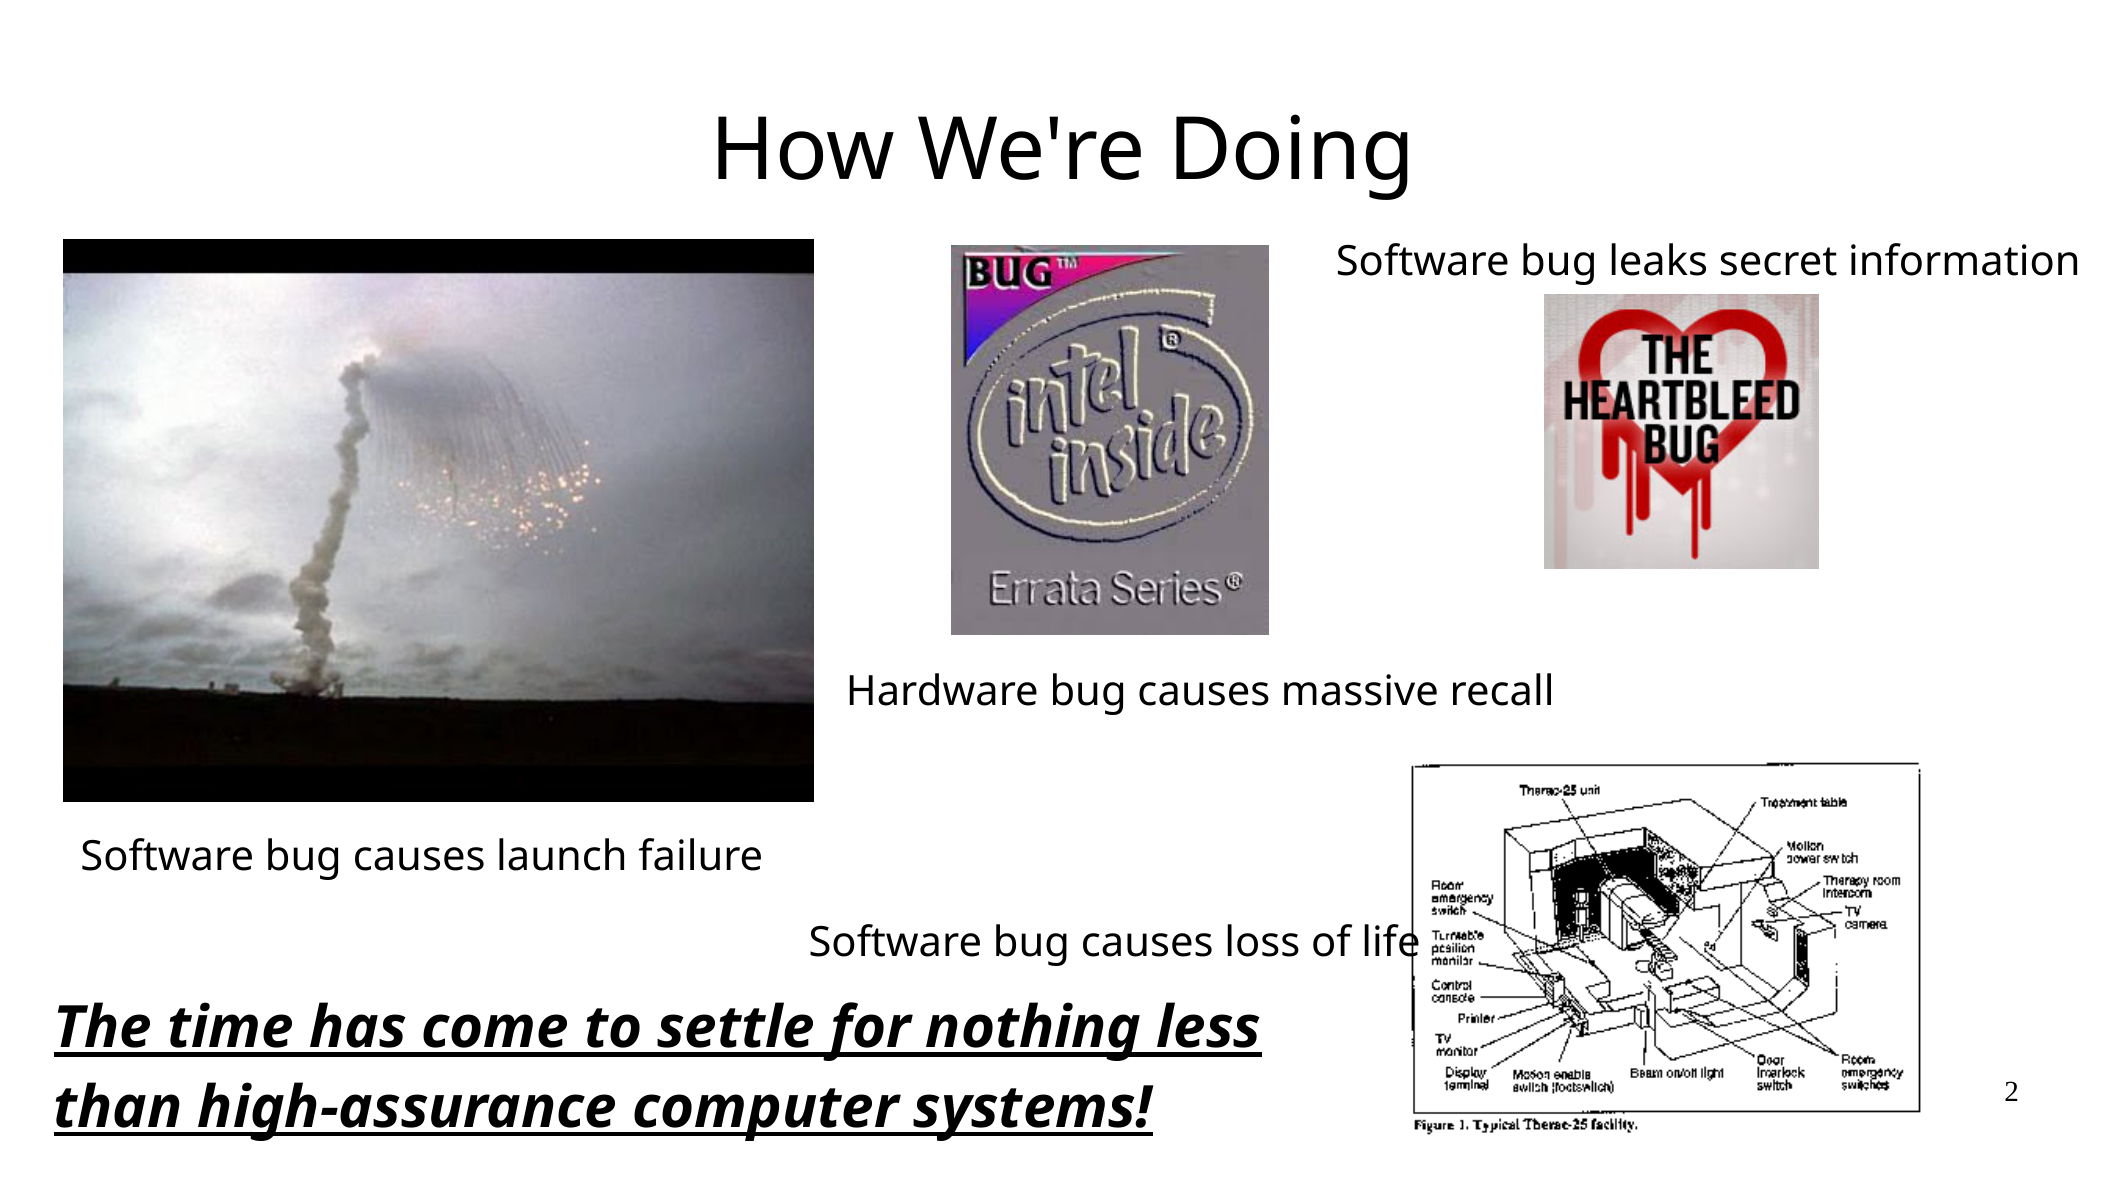

# How We're Doing
Software bug leaks secret information
Software bug causes launch failure
Hardware bug causes massive recall
Software bug causes loss of life
The time has come to settle for nothing less than high-assurance computer systems!
2